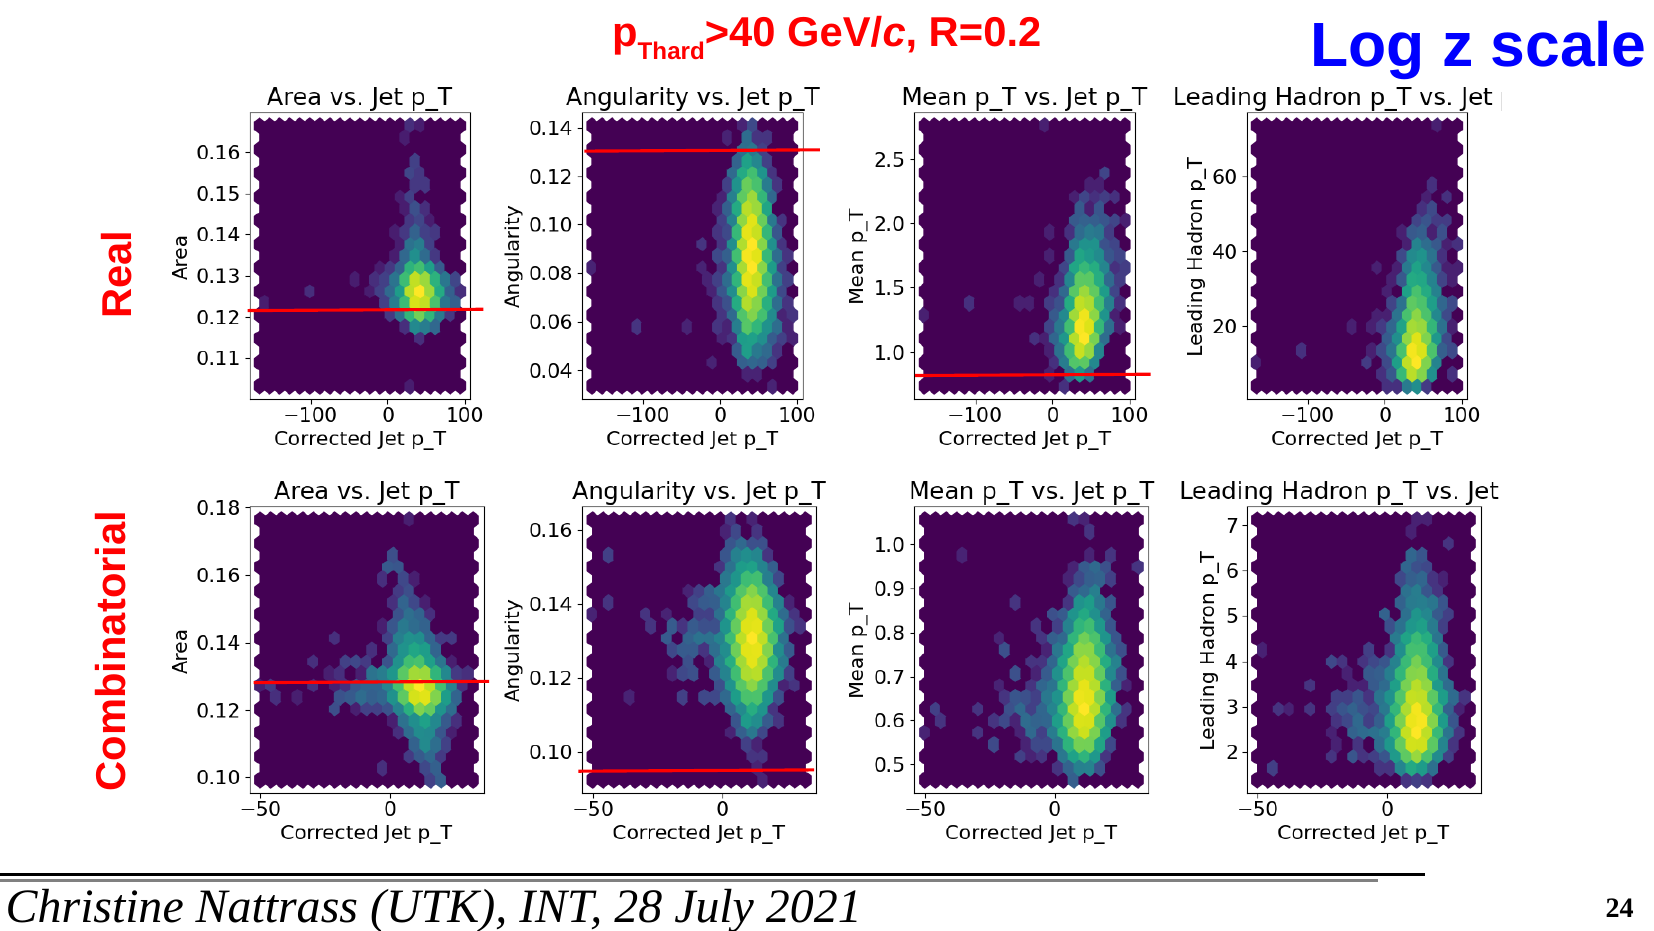

pThard>40 GeV/c, R=0.2
Log z scale
#
Real
Combinatorial